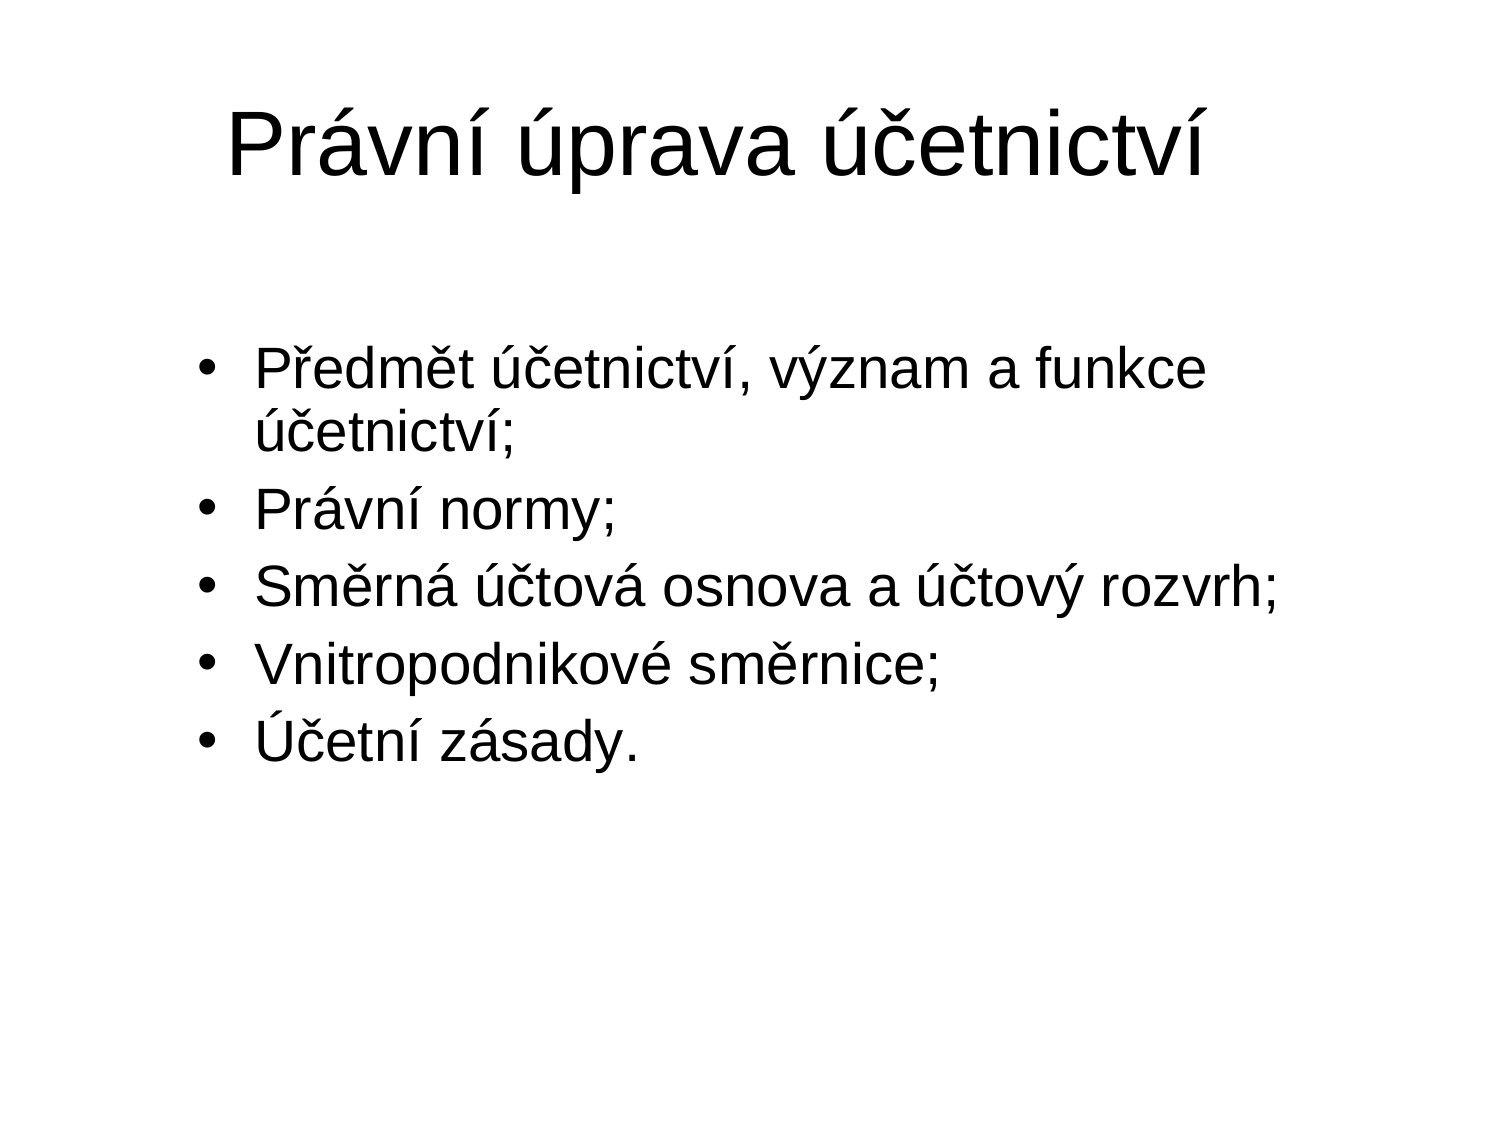

# Právní úprava účetnictví
Předmět účetnictví, význam a funkce účetnictví;
Právní normy;
Směrná účtová osnova a účtový rozvrh;
Vnitropodnikové směrnice;
Účetní zásady.